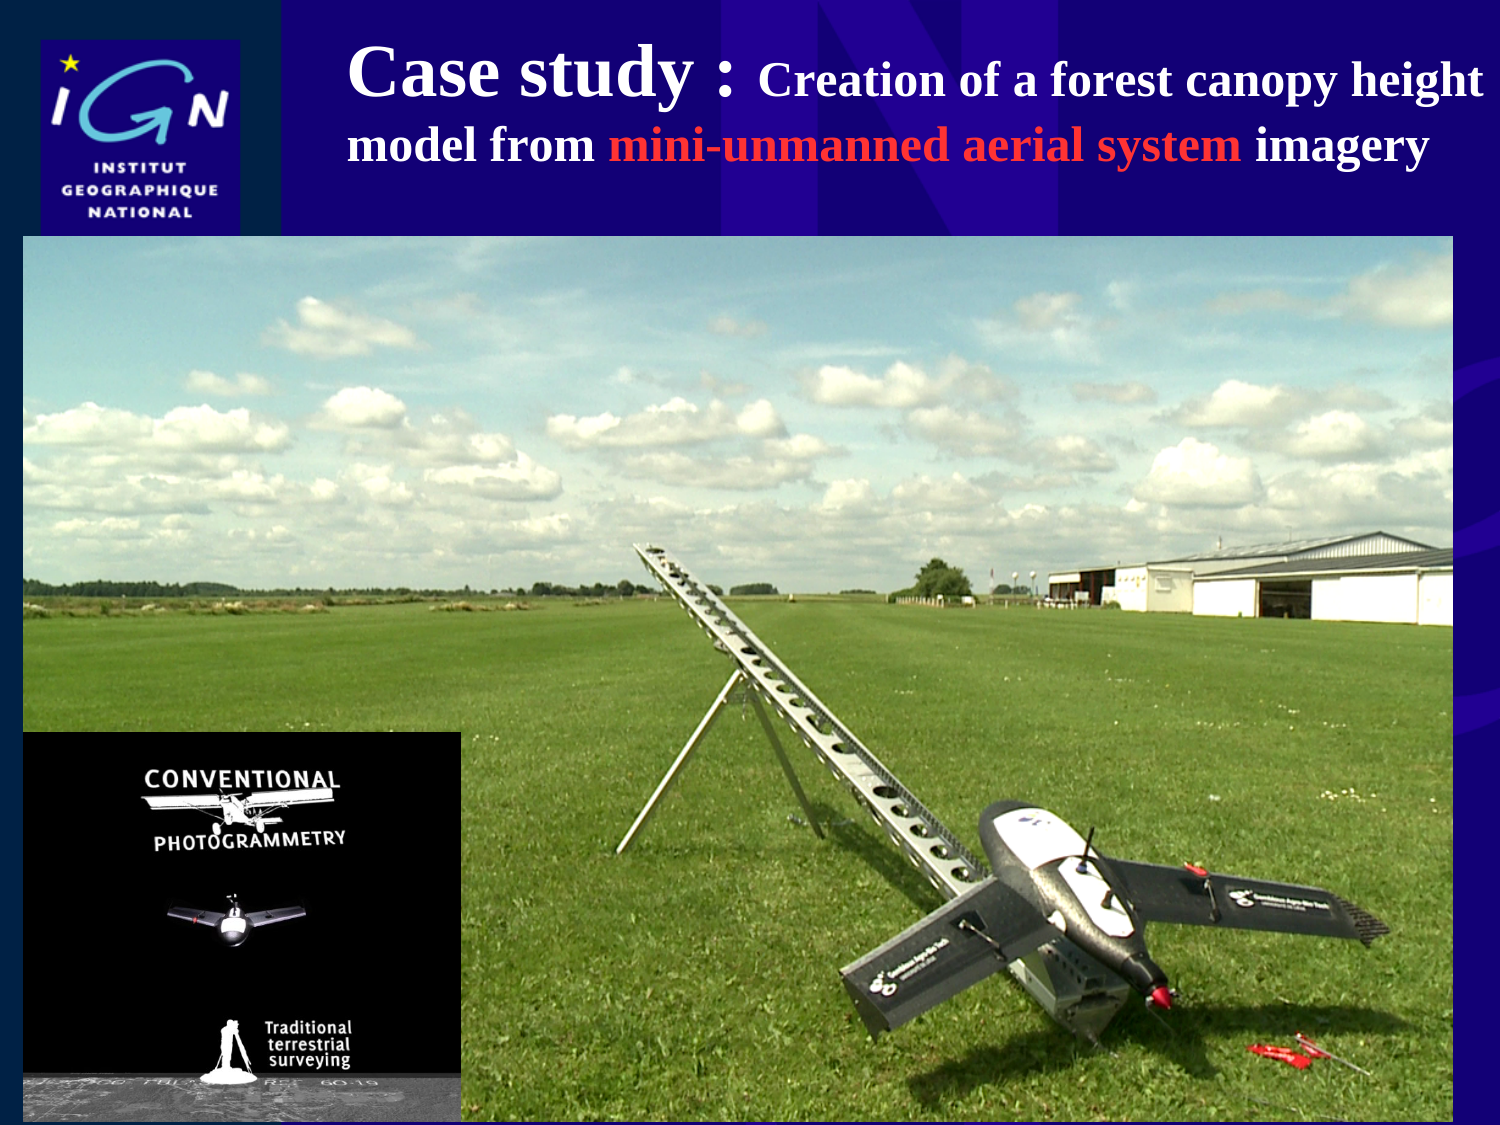

Case study : Creation of a forest canopy height
model from mini-unmanned aerial system imagery